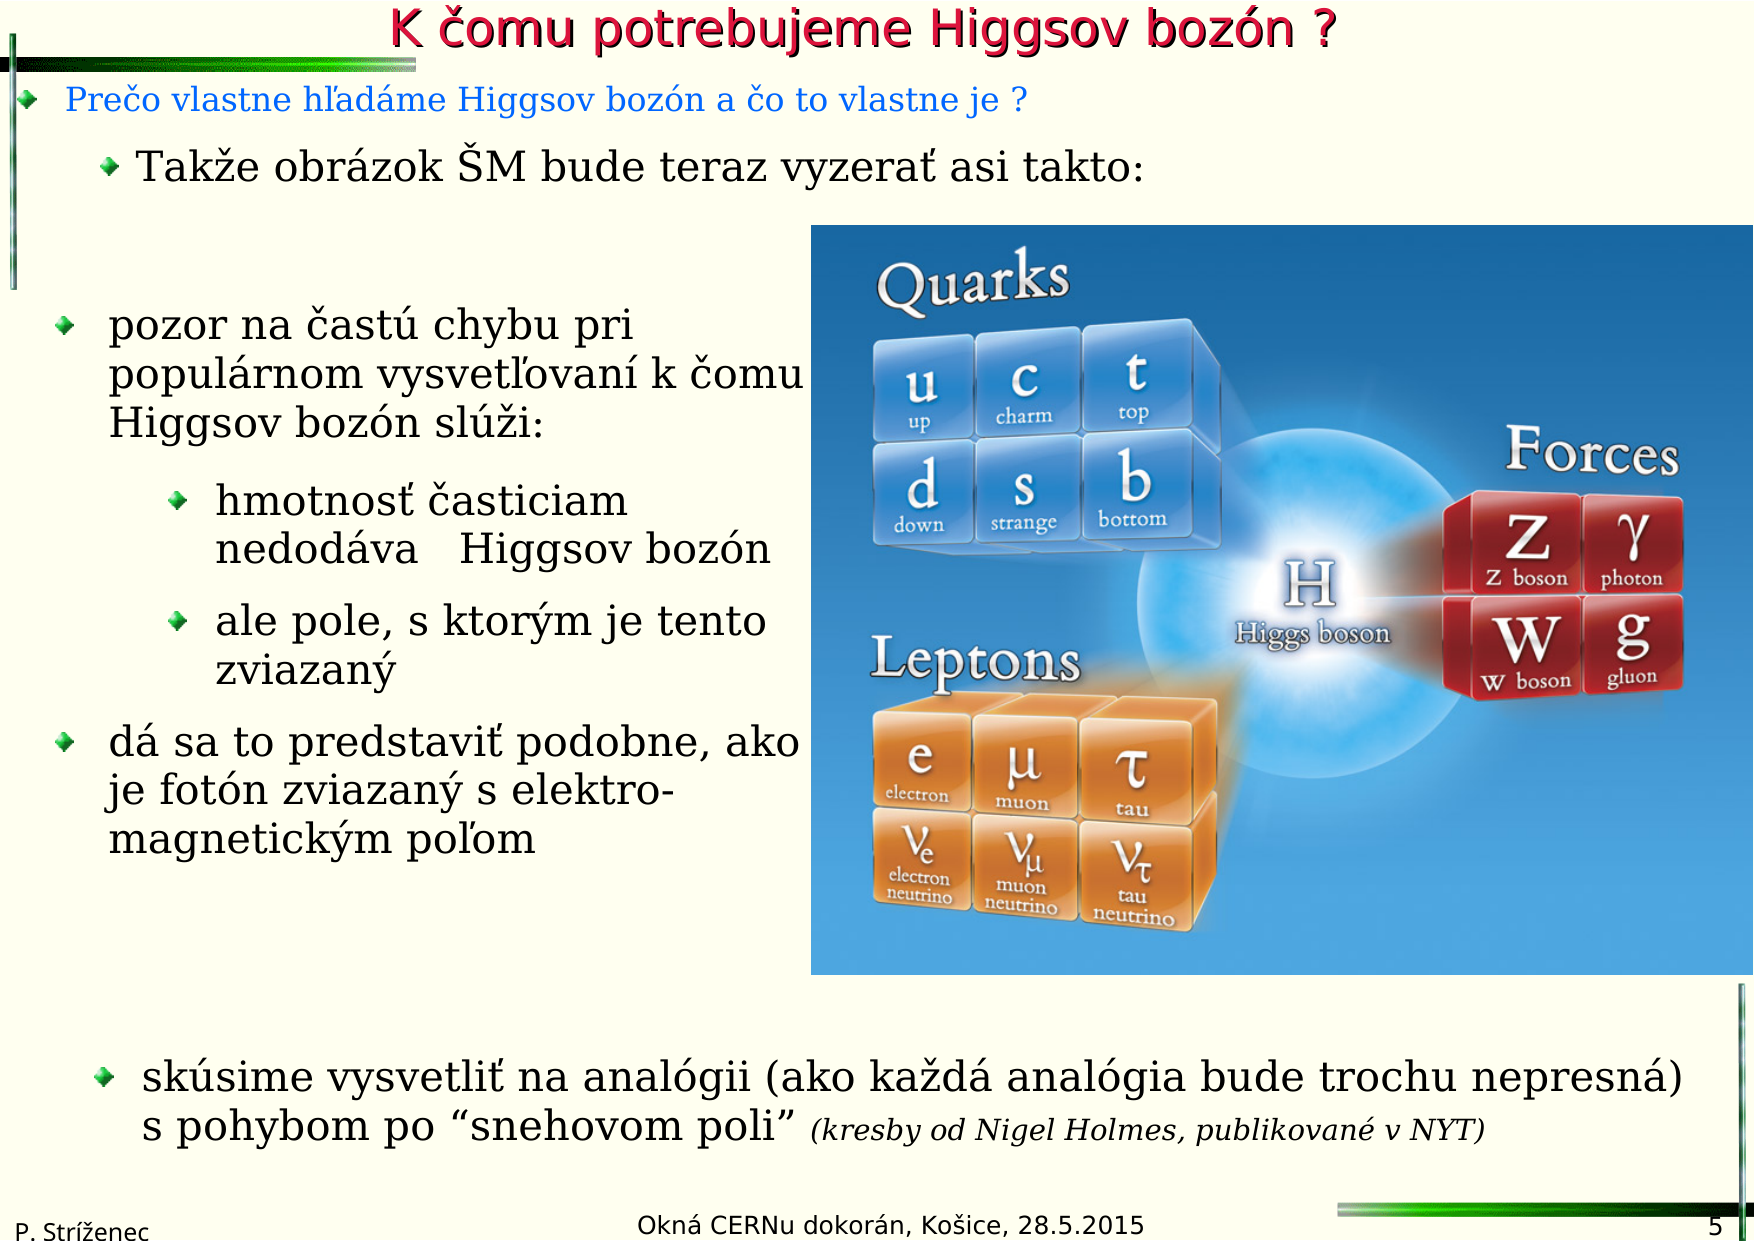

K čomu potrebujeme Higgsov bozón ?
# Prečo vlastne hľadáme Higgsov bozón a čo to vlastne je ?
Takže obrázok ŠM bude teraz vyzerať asi takto:
pozor na častú chybu pri populárnom vysvetľovaní k čomu Higgsov bozón slúži:
hmotnosť časticiam nedodáva Higgsov bozón
ale pole, s ktorým je tento zviazaný
dá sa to predstaviť podobne, ako je fotón zviazaný s elektro-magnetickým poľom
skúsime vysvetliť na analógii (ako každá analógia bude trochu nepresná) s pohybom po “snehovom poli” (kresby od Nigel Holmes, publikované v NYT)
Okná CERNu dokorán, Košice, 28.5.2015
P. Stríženec